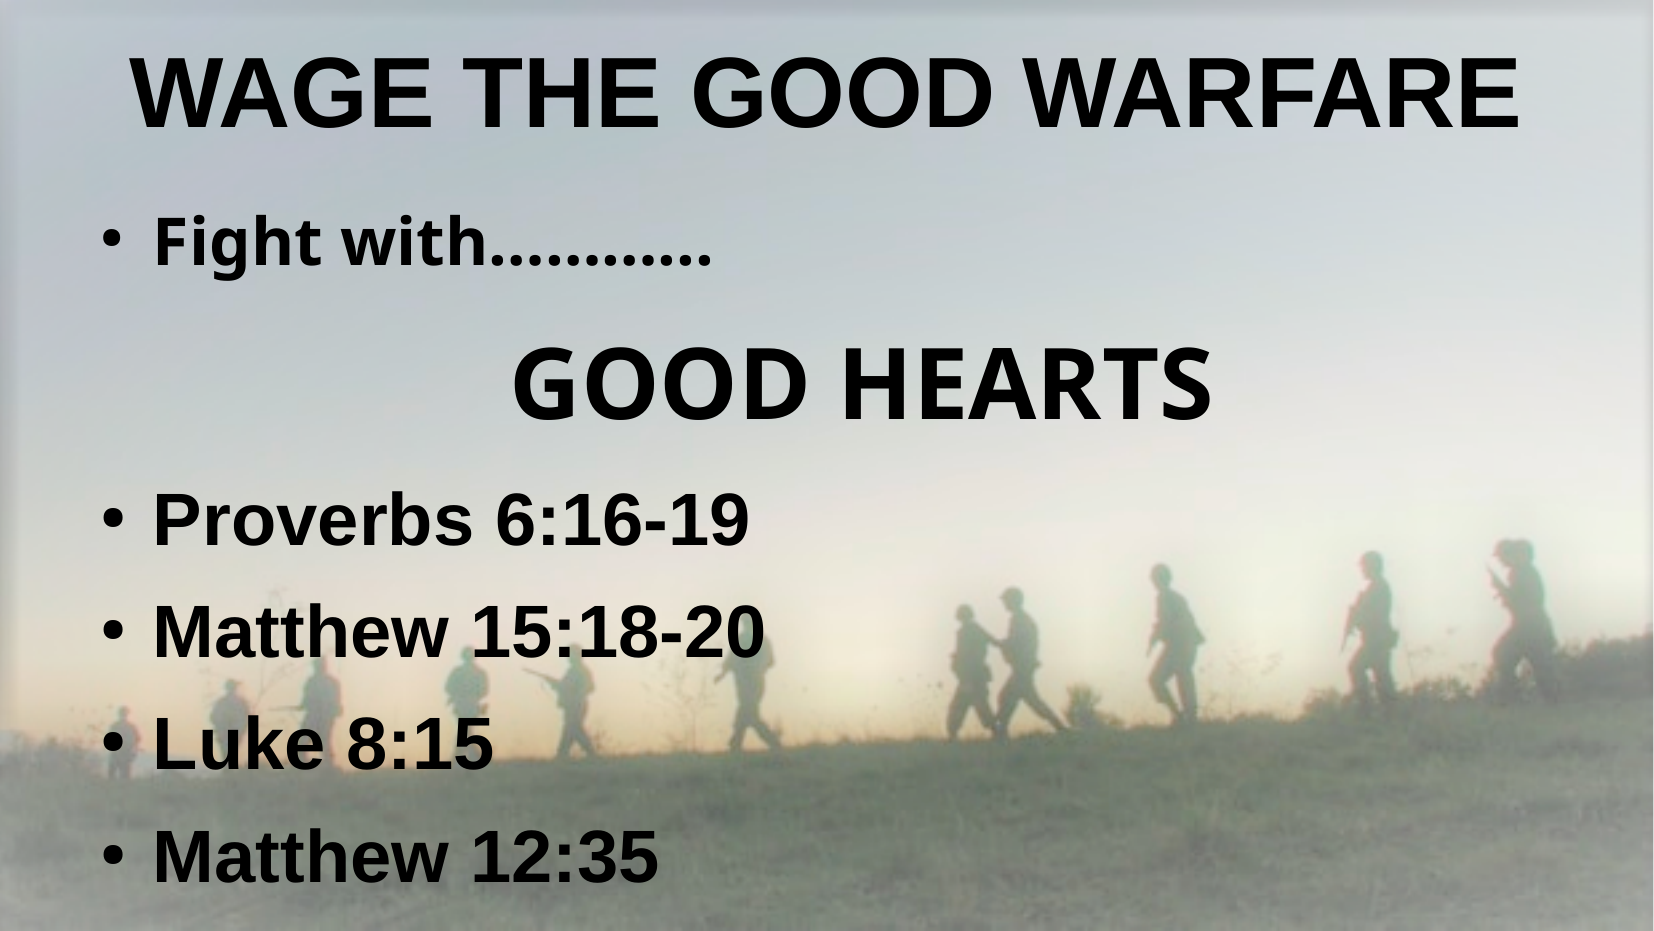

# WAGE THE GOOD WARFARE
Fight with………...
GOOD HEARTS
Proverbs 6:16-19
Matthew 15:18-20
Luke 8:15
Matthew 12:35